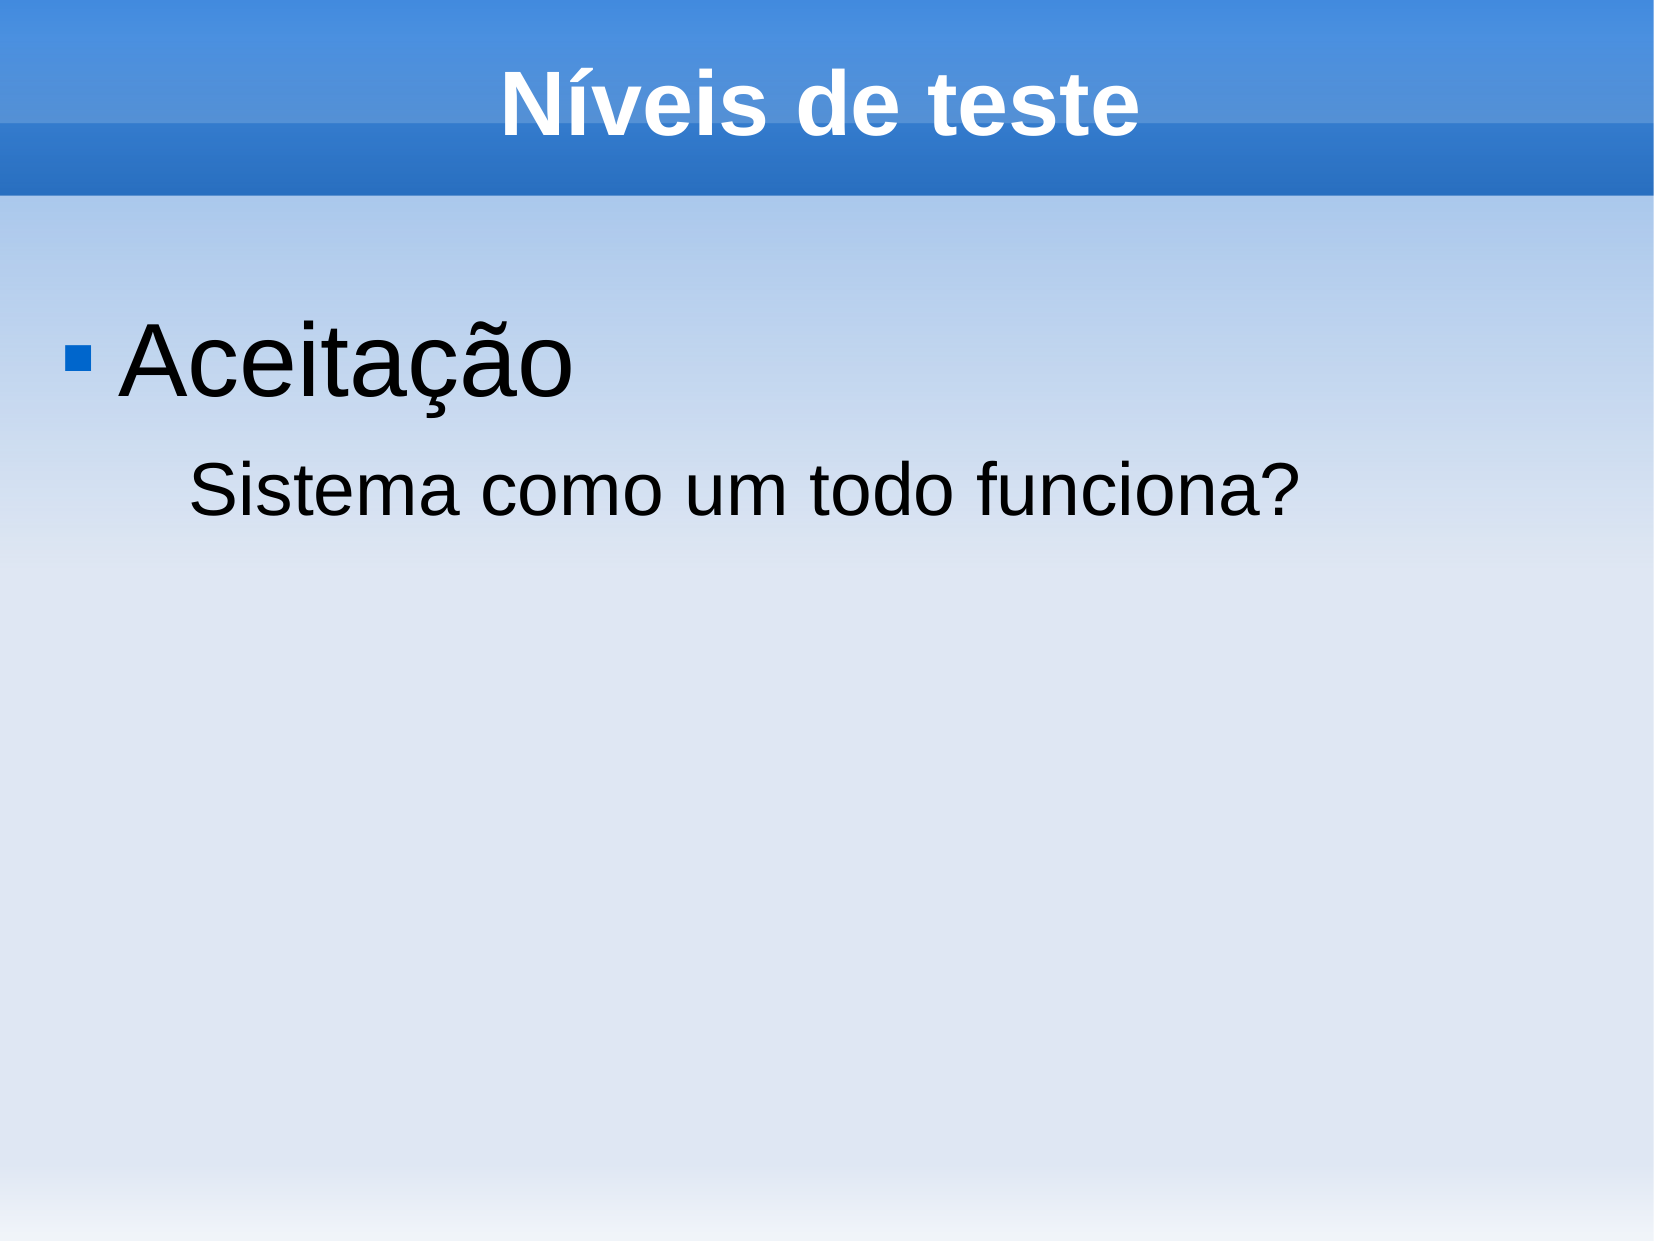

# Níveis de teste
Aceitação
Sistema como um todo funciona?